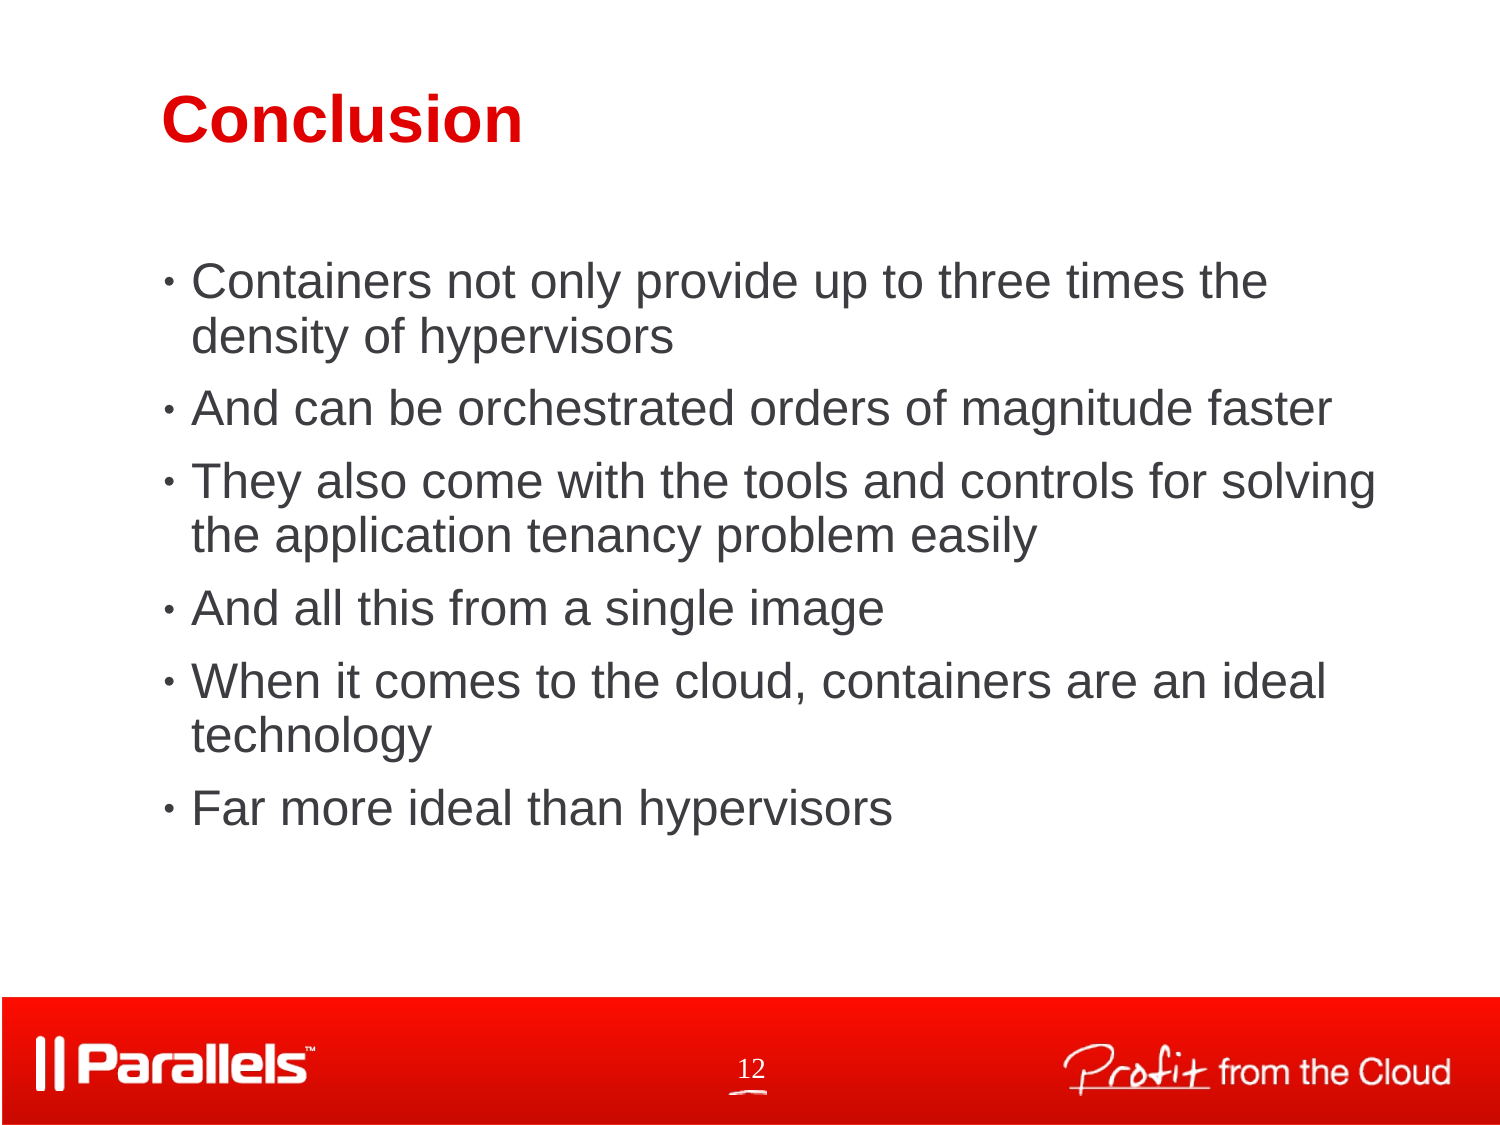

# Conclusion
Containers not only provide up to three times the density of hypervisors
And can be orchestrated orders of magnitude faster
They also come with the tools and controls for solving the application tenancy problem easily
And all this from a single image
When it comes to the cloud, containers are an ideal technology
Far more ideal than hypervisors